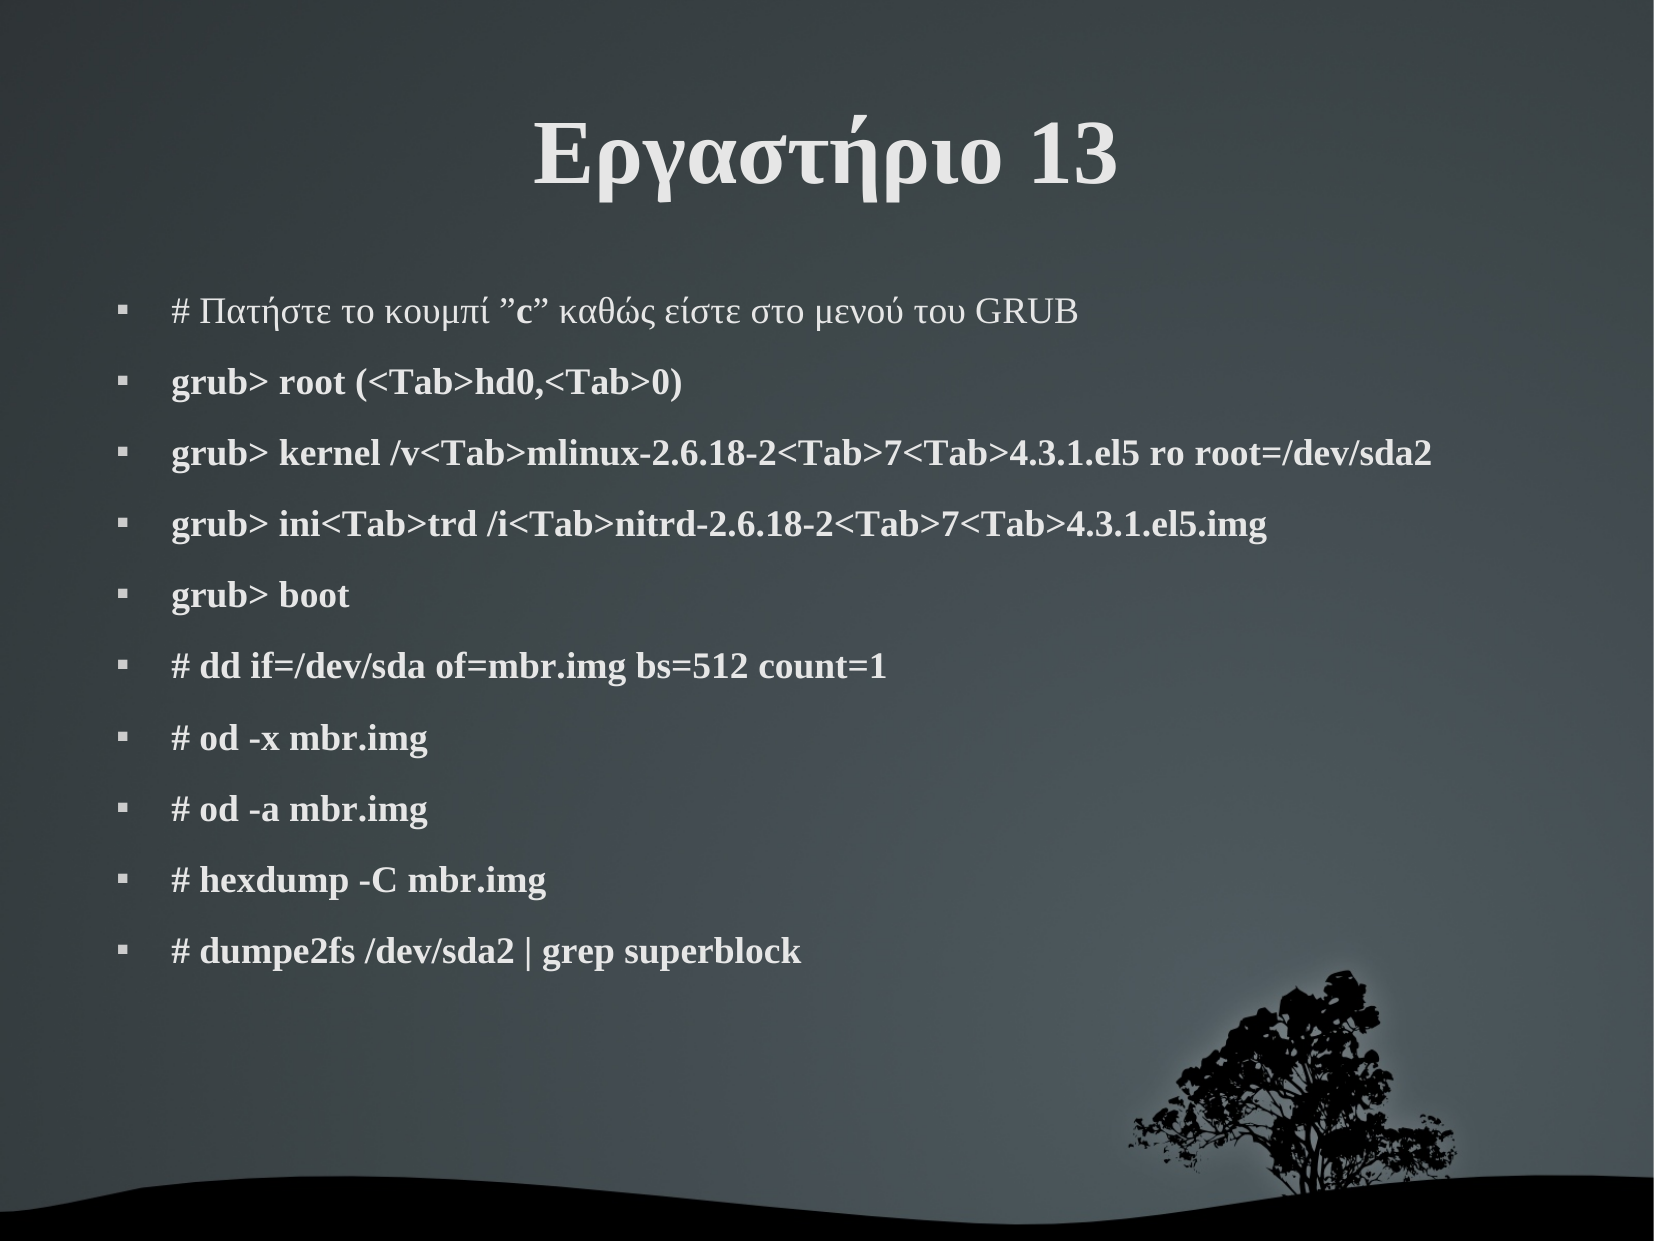

Εργαστήριο 13
# # Πατήστε το κουμπί ”c” καθώς είστε στο μενού του GRUB
grub> root (<Tab>hd0,<Tab>0)
grub> kernel /v<Tab>mlinux-2.6.18-2<Tab>7<Tab>4.3.1.el5 ro root=/dev/sda2
grub> ini<Tab>trd /i<Tab>nitrd-2.6.18-2<Tab>7<Tab>4.3.1.el5.img
grub> boot
# dd if=/dev/sda of=mbr.img bs=512 count=1
# od -x mbr.img
# od -a mbr.img
# hexdump -C mbr.img
# dumpe2fs /dev/sda2 | grep superblock